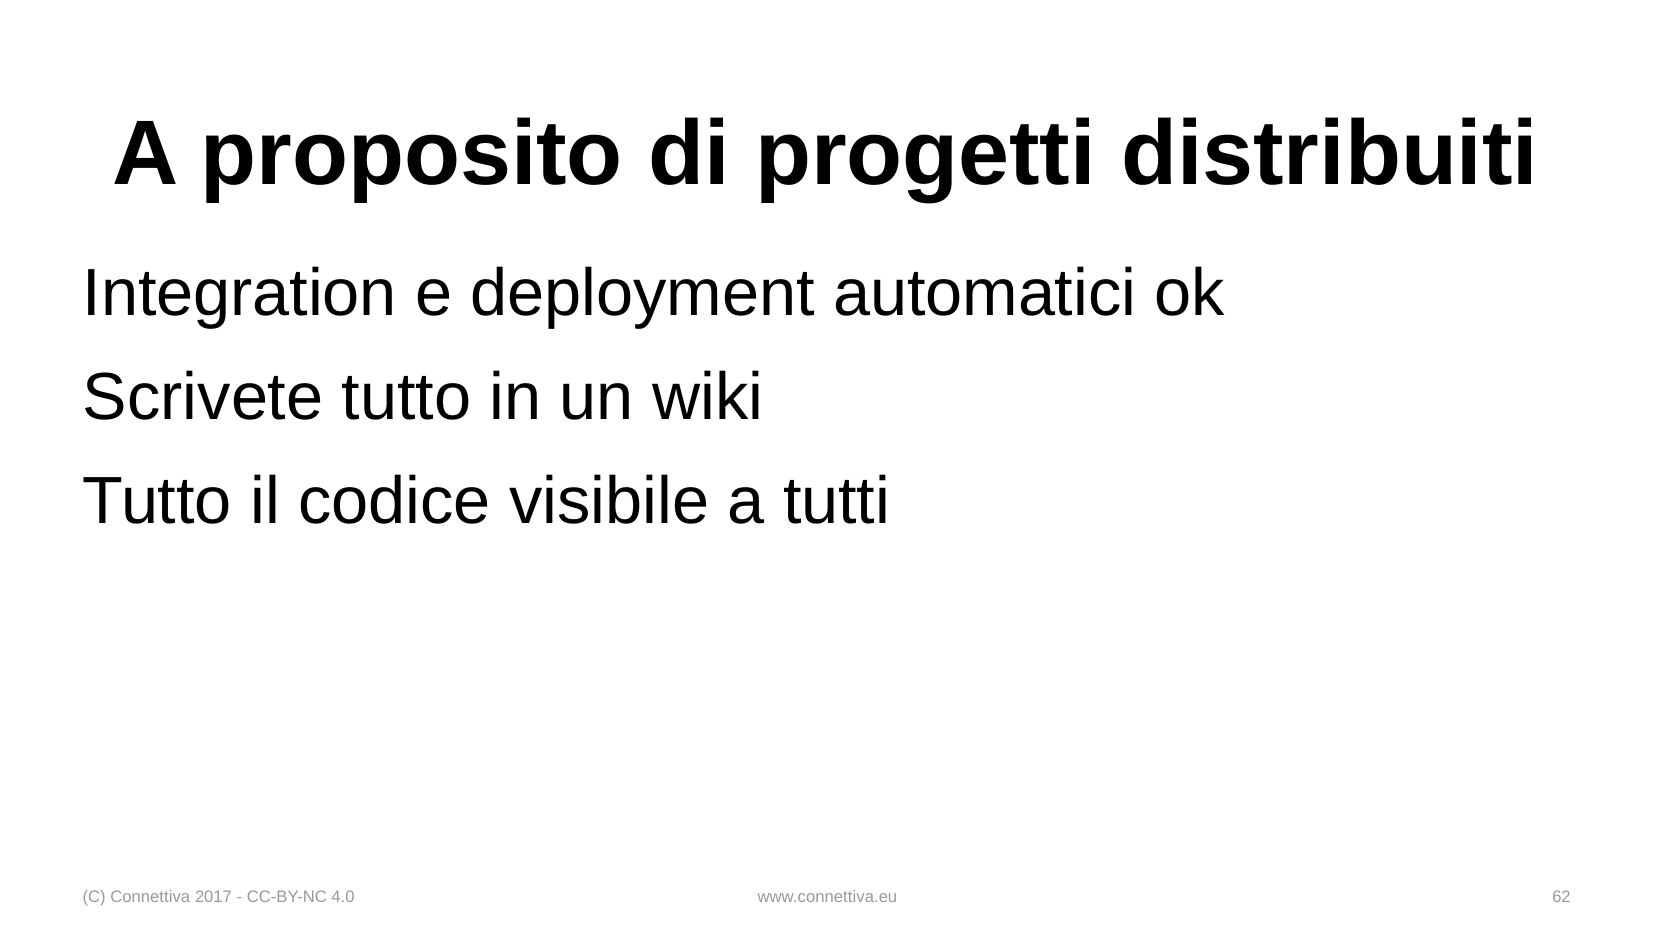

# A proposito di progetti distribuiti
Integration e deployment automatici ok
Scrivete tutto in un wiki
Tutto il codice visibile a tutti
(C) Connettiva 2017 - CC-BY-NC 4.0
www.connettiva.eu
62